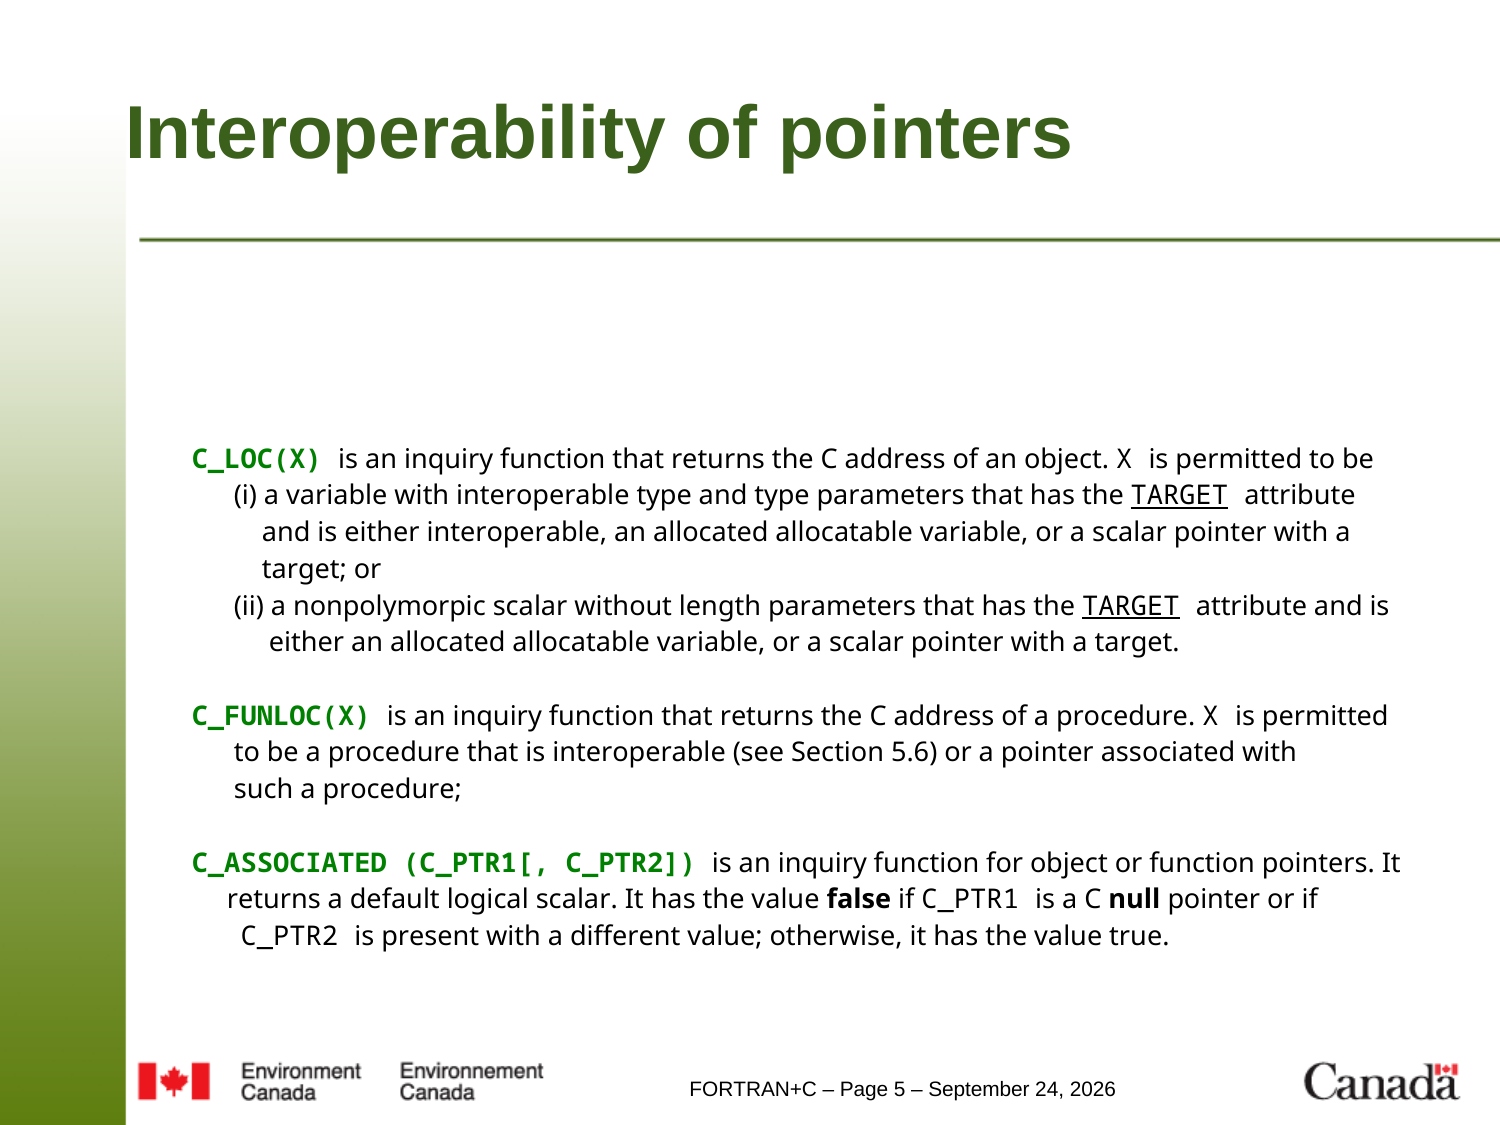

# Interoperability of pointers
C_LOC(X) is an inquiry function that returns the C address of an object. X is permitted to be
 (i) a variable with interoperable type and type parameters that has the TARGET attribute
 and is either interoperable, an allocated allocatable variable, or a scalar pointer with a
 target; or
 (ii) a nonpolymorpic scalar without length parameters that has the TARGET attribute and is
 either an allocated allocatable variable, or a scalar pointer with a target.
C_FUNLOC(X) is an inquiry function that returns the C address of a procedure. X is permitted
 to be a procedure that is interoperable (see Section 5.6) or a pointer associated with
 such a procedure;
C_ASSOCIATED (C_PTR1[, C_PTR2]) is an inquiry function for object or function pointers. It
 returns a default logical scalar. It has the value false if C_PTR1 is a C null pointer or if
 C_PTR2 is present with a different value; otherwise, it has the value true.